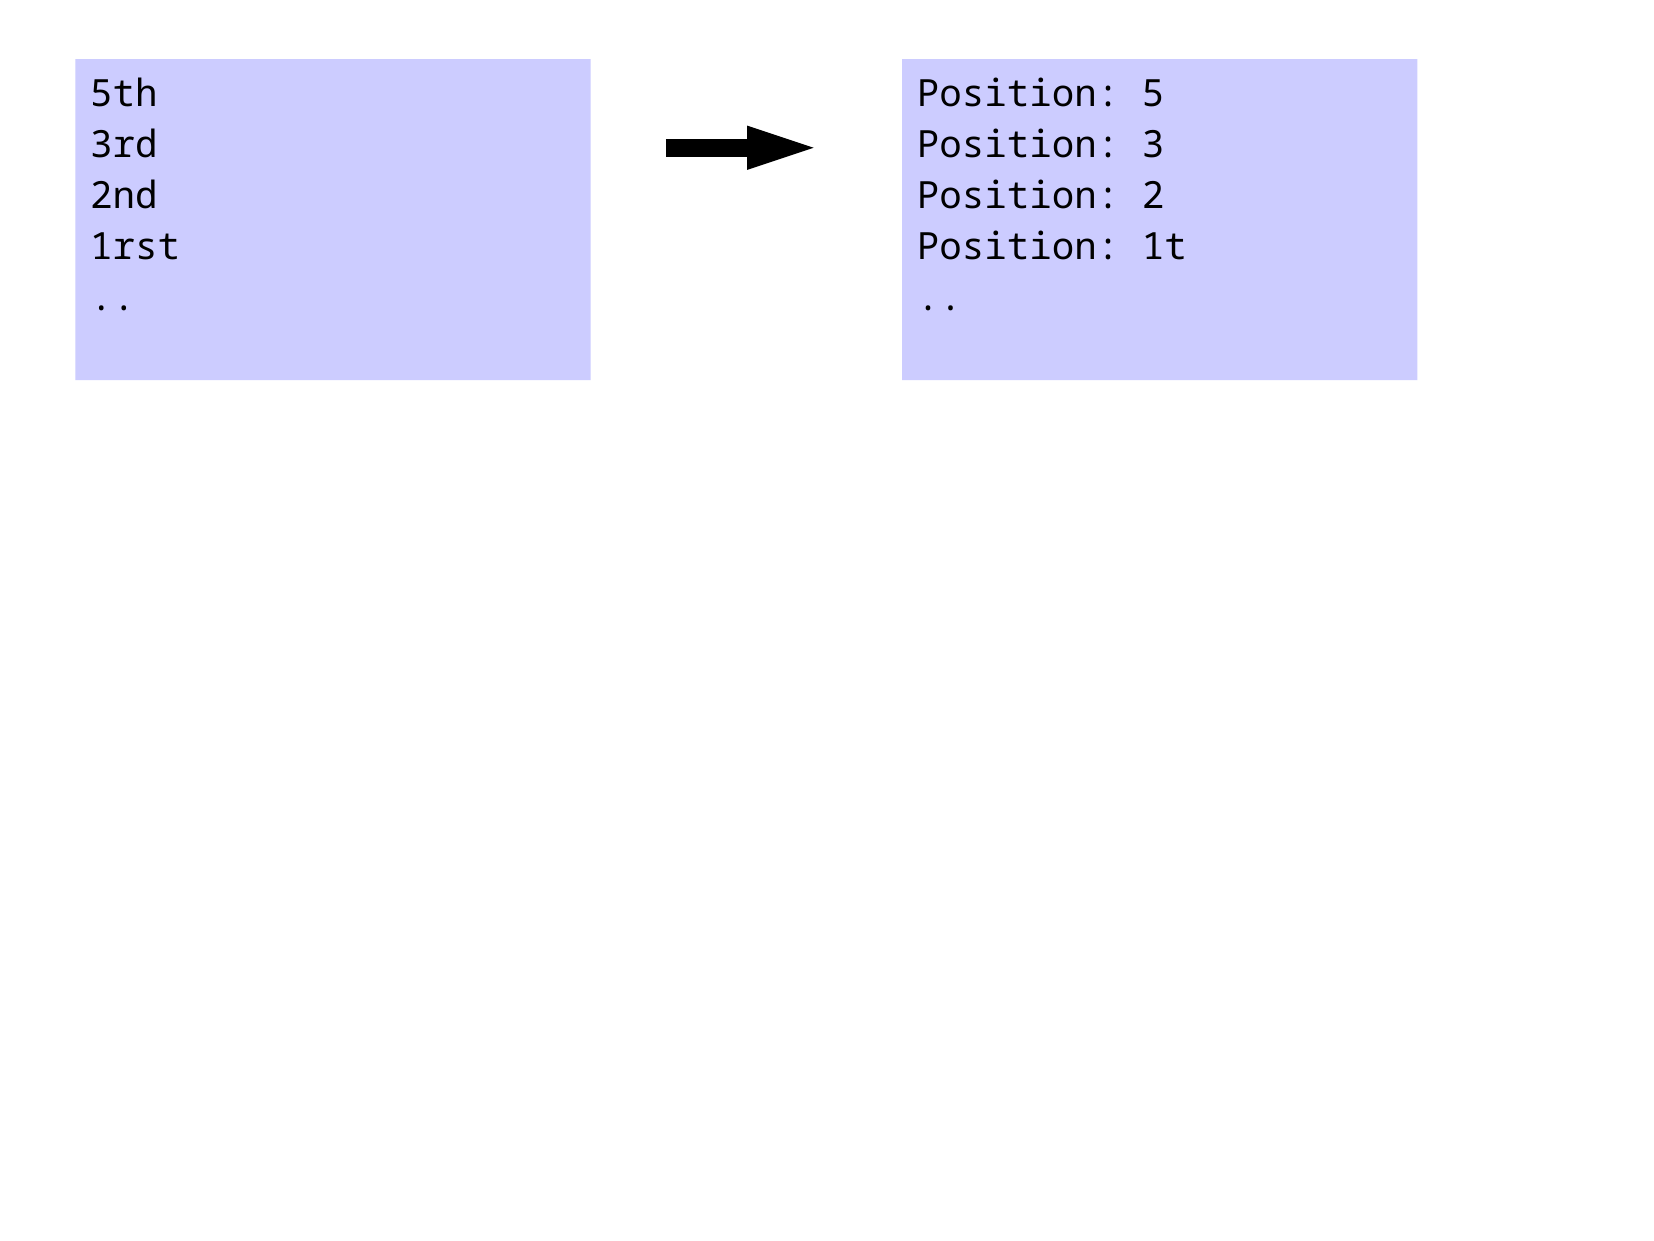

5th
3rd
2nd
1rst
..
Position: 5
Position: 3
Position: 2
Position: 1t
..